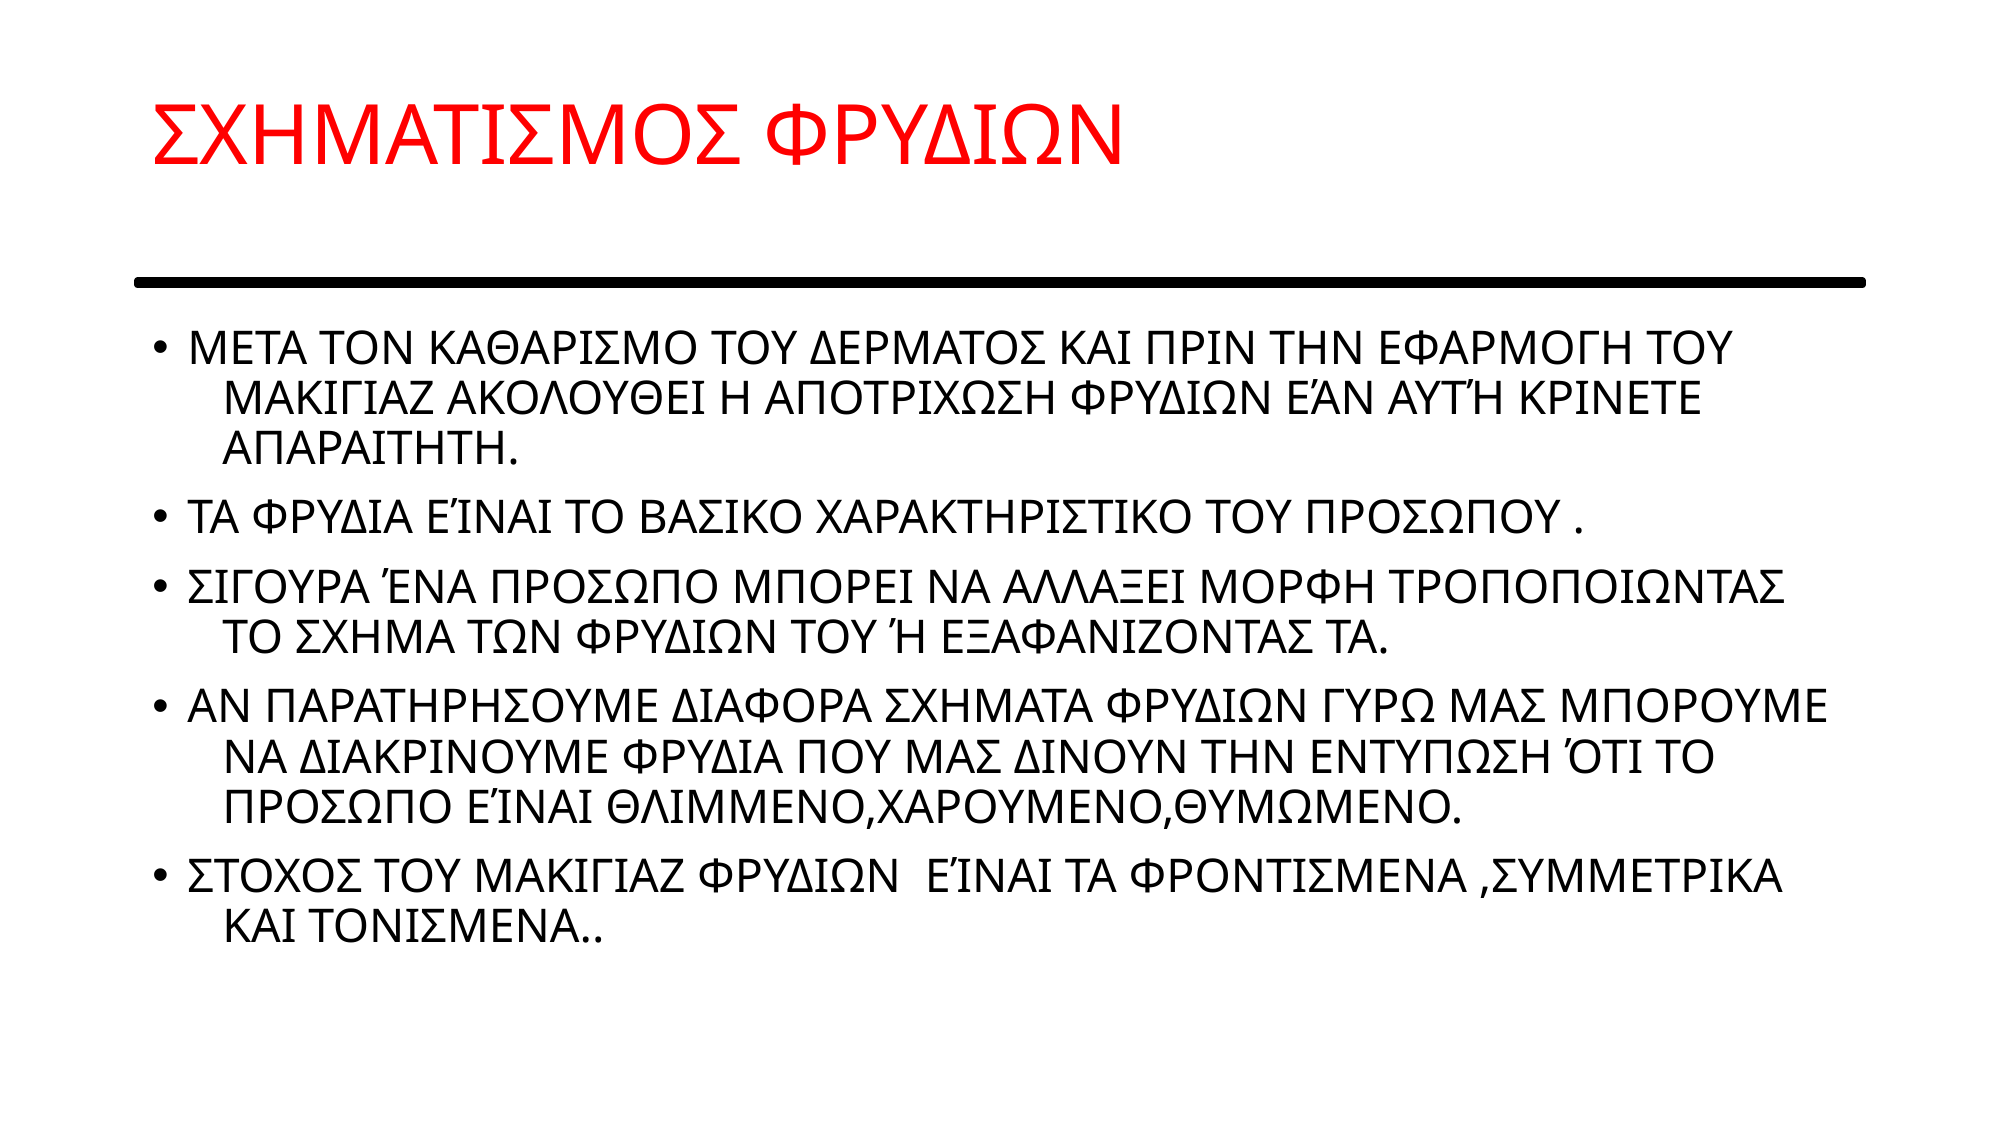

# ΣΧΗΜΑΤΙΣΜΟΣ ΦΡΥΔΙΩΝ
ΜΕΤΑ ΤΟΝ ΚΑΘΑΡΙΣΜΟ ΤΟΥ ΔΕΡΜΑΤΟΣ ΚΑΙ ΠΡΙΝ ΤΗΝ ΕΦΑΡΜΟΓΗ ΤΟΥ ΜΑΚΙΓΙΑΖ ΑΚΟΛΟΥΘΕΙ Η ΑΠΟΤΡΙΧΩΣΗ ΦΡΥΔΙΩΝ ΕΆΝ ΑΥΤΉ ΚΡΙΝΕΤΕ ΑΠΑΡΑΙΤΗΤΗ.
ΤΑ ΦΡΥΔΙΑ ΕΊΝΑΙ ΤΟ ΒΑΣΙΚΟ ΧΑΡΑΚΤΗΡΙΣΤΙΚΟ ΤΟΥ ΠΡΟΣΩΠΟΥ .
ΣΙΓΟΥΡΑ ΈΝΑ ΠΡΟΣΩΠΟ ΜΠΟΡΕΙ ΝΑ ΑΛΛΑΞΕΙ ΜΟΡΦΗ ΤΡΟΠΟΠΟΙΩΝΤΑΣ ΤΟ ΣΧΗΜΑ ΤΩΝ ΦΡΥΔΙΩΝ ΤΟΥ Ή ΕΞΑΦΑΝΙΖΟΝΤΑΣ ΤΑ.
ΑΝ ΠΑΡΑΤΗΡΗΣΟΥΜΕ ΔΙΑΦΟΡΑ ΣΧΗΜΑΤΑ ΦΡΥΔΙΩΝ ΓΥΡΩ ΜΑΣ ΜΠΟΡΟΥΜΕ ΝΑ ΔΙΑΚΡΙΝΟΥΜΕ ΦΡΥΔΙΑ ΠΟΥ ΜΑΣ ΔΙΝΟΥΝ ΤΗΝ ΕΝΤΥΠΩΣΗ ΌΤΙ ΤΟ ΠΡΟΣΩΠΟ ΕΊΝΑΙ ΘΛΙΜΜΕΝΟ,ΧΑΡΟΥΜΕΝΟ,ΘΥΜΩΜΕΝΟ.
ΣΤΟΧΟΣ ΤΟΥ ΜΑΚΙΓΙΑΖ ΦΡΥΔΙΩΝ ΕΊΝΑΙ ΤΑ ΦΡΟΝΤΙΣΜΕΝΑ ,ΣΥΜΜΕΤΡΙΚΑ ΚΑΙ ΤΟΝΙΣΜΕΝΑ..